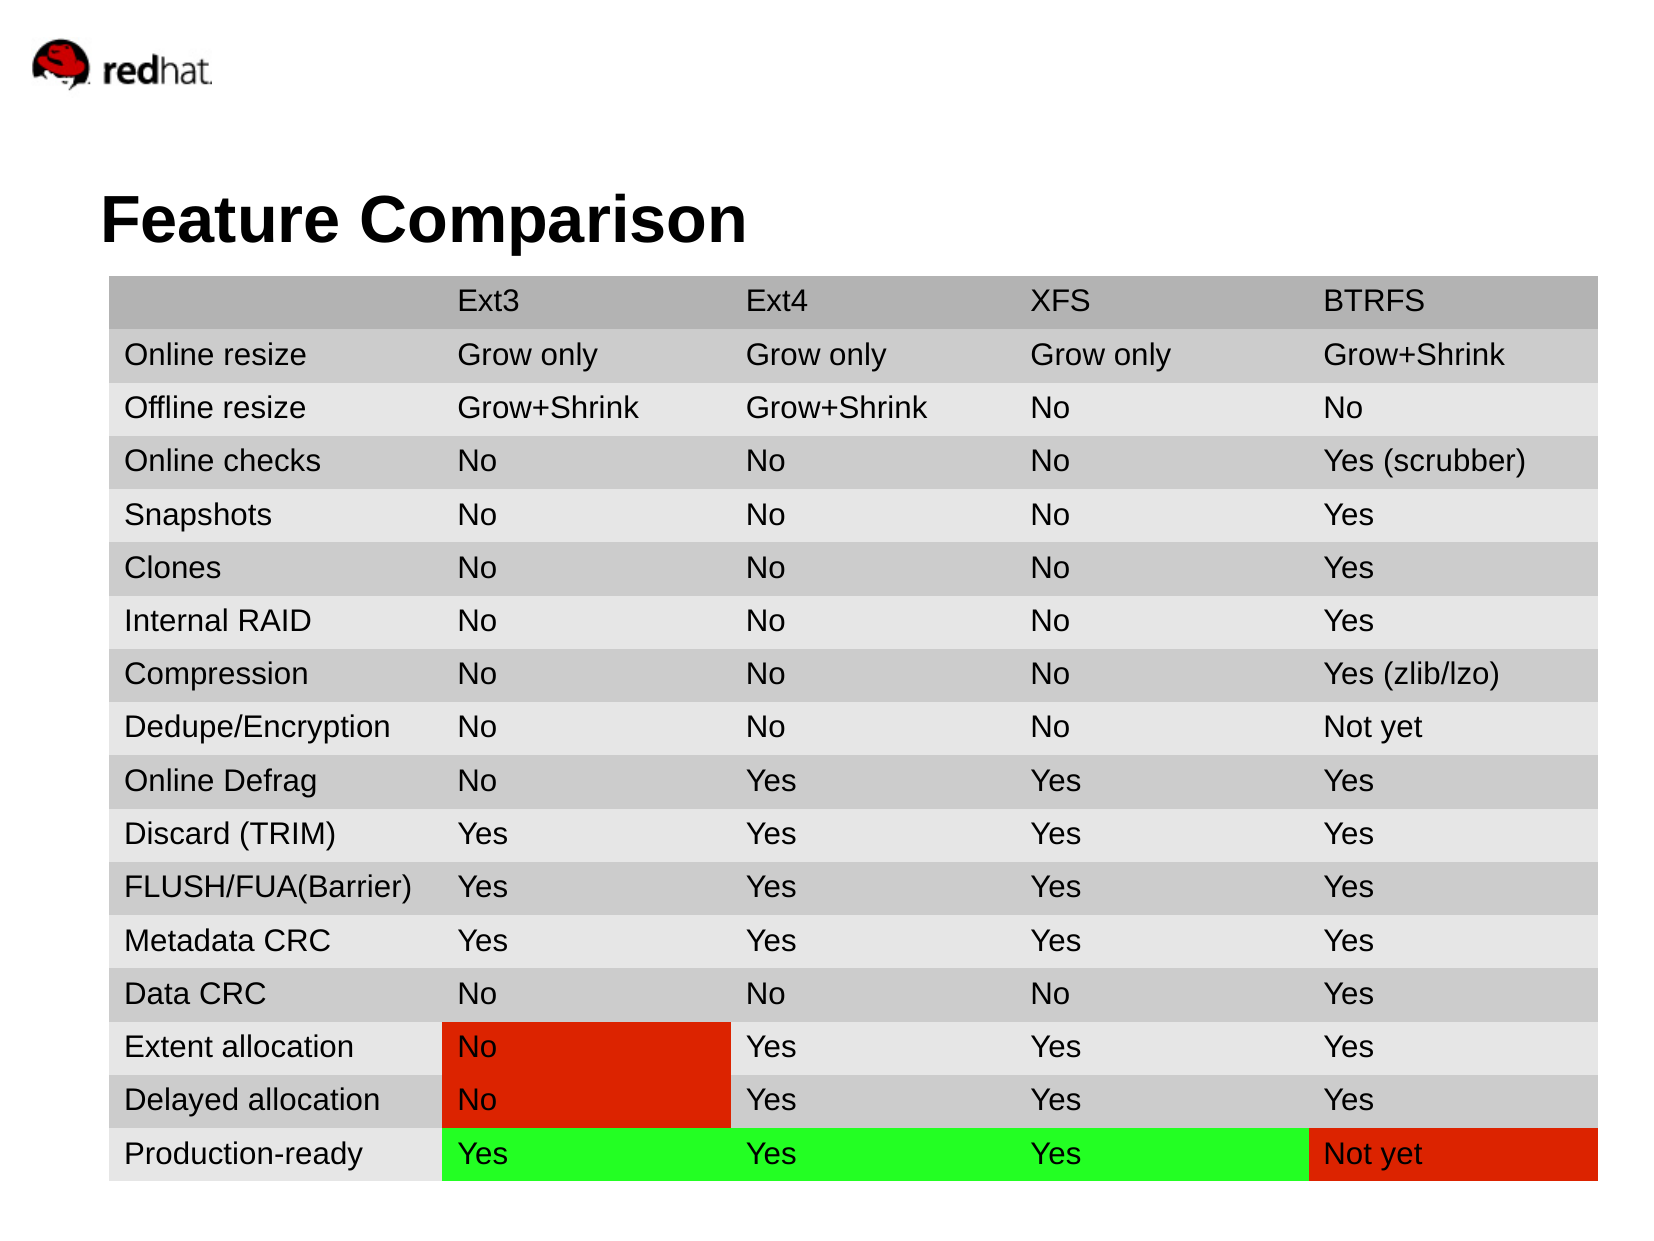

# Feature Comparison
| | Ext3 | Ext4 | XFS | BTRFS |
| --- | --- | --- | --- | --- |
| Online resize | Grow only | Grow only | Grow only | Grow+Shrink |
| Offline resize | Grow+Shrink | Grow+Shrink | No | No |
| Online checks | No | No | No | Yes (scrubber) |
| Snapshots | No | No | No | Yes |
| Clones | No | No | No | Yes |
| Internal RAID | No | No | No | Yes |
| Compression | No | No | No | Yes (zlib/lzo) |
| Dedupe/Encryption | No | No | No | Not yet |
| Online Defrag | No | Yes | Yes | Yes |
| Discard (TRIM) | Yes | Yes | Yes | Yes |
| FLUSH/FUA(Barrier) | Yes | Yes | Yes | Yes |
| Metadata CRC | Yes | Yes | Yes | Yes |
| Data CRC | No | No | No | Yes |
| Extent allocation | No | Yes | Yes | Yes |
| Delayed allocation | No | Yes | Yes | Yes |
| Production-ready | Yes | Yes | Yes | Not yet |